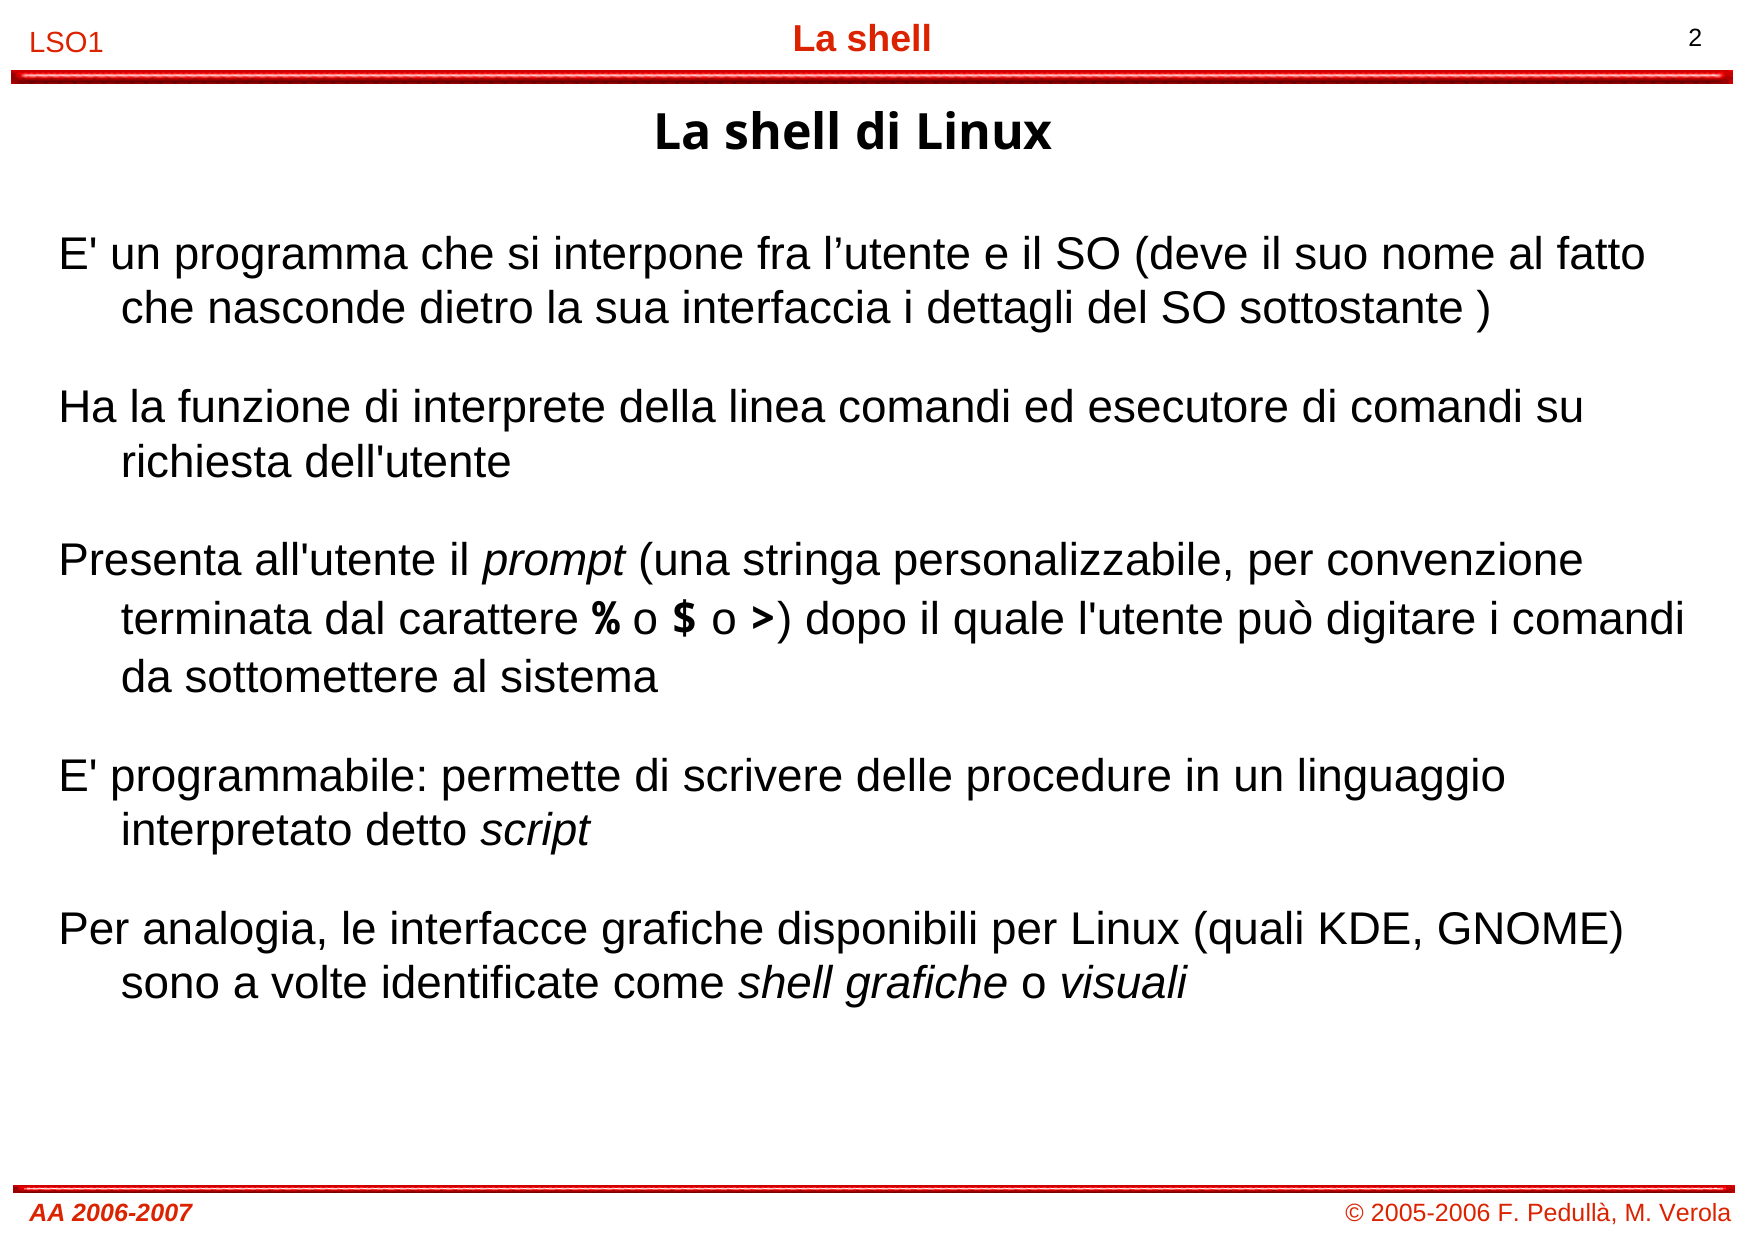

# La shell di Linux
E' un programma che si interpone fra l’utente e il SO (deve il suo nome al fatto che nasconde dietro la sua interfaccia i dettagli del SO sottostante )
Ha la funzione di interprete della linea comandi ed esecutore di comandi su richiesta dell'utente
Presenta all'utente il prompt (una stringa personalizzabile, per convenzione terminata dal carattere % o $ o >) dopo il quale l'utente può digitare i comandi da sottomettere al sistema
E' programmabile: permette di scrivere delle procedure in un linguaggio interpretato detto script
Per analogia, le interfacce grafiche disponibili per Linux (quali KDE, GNOME) sono a volte identificate come shell grafiche o visuali